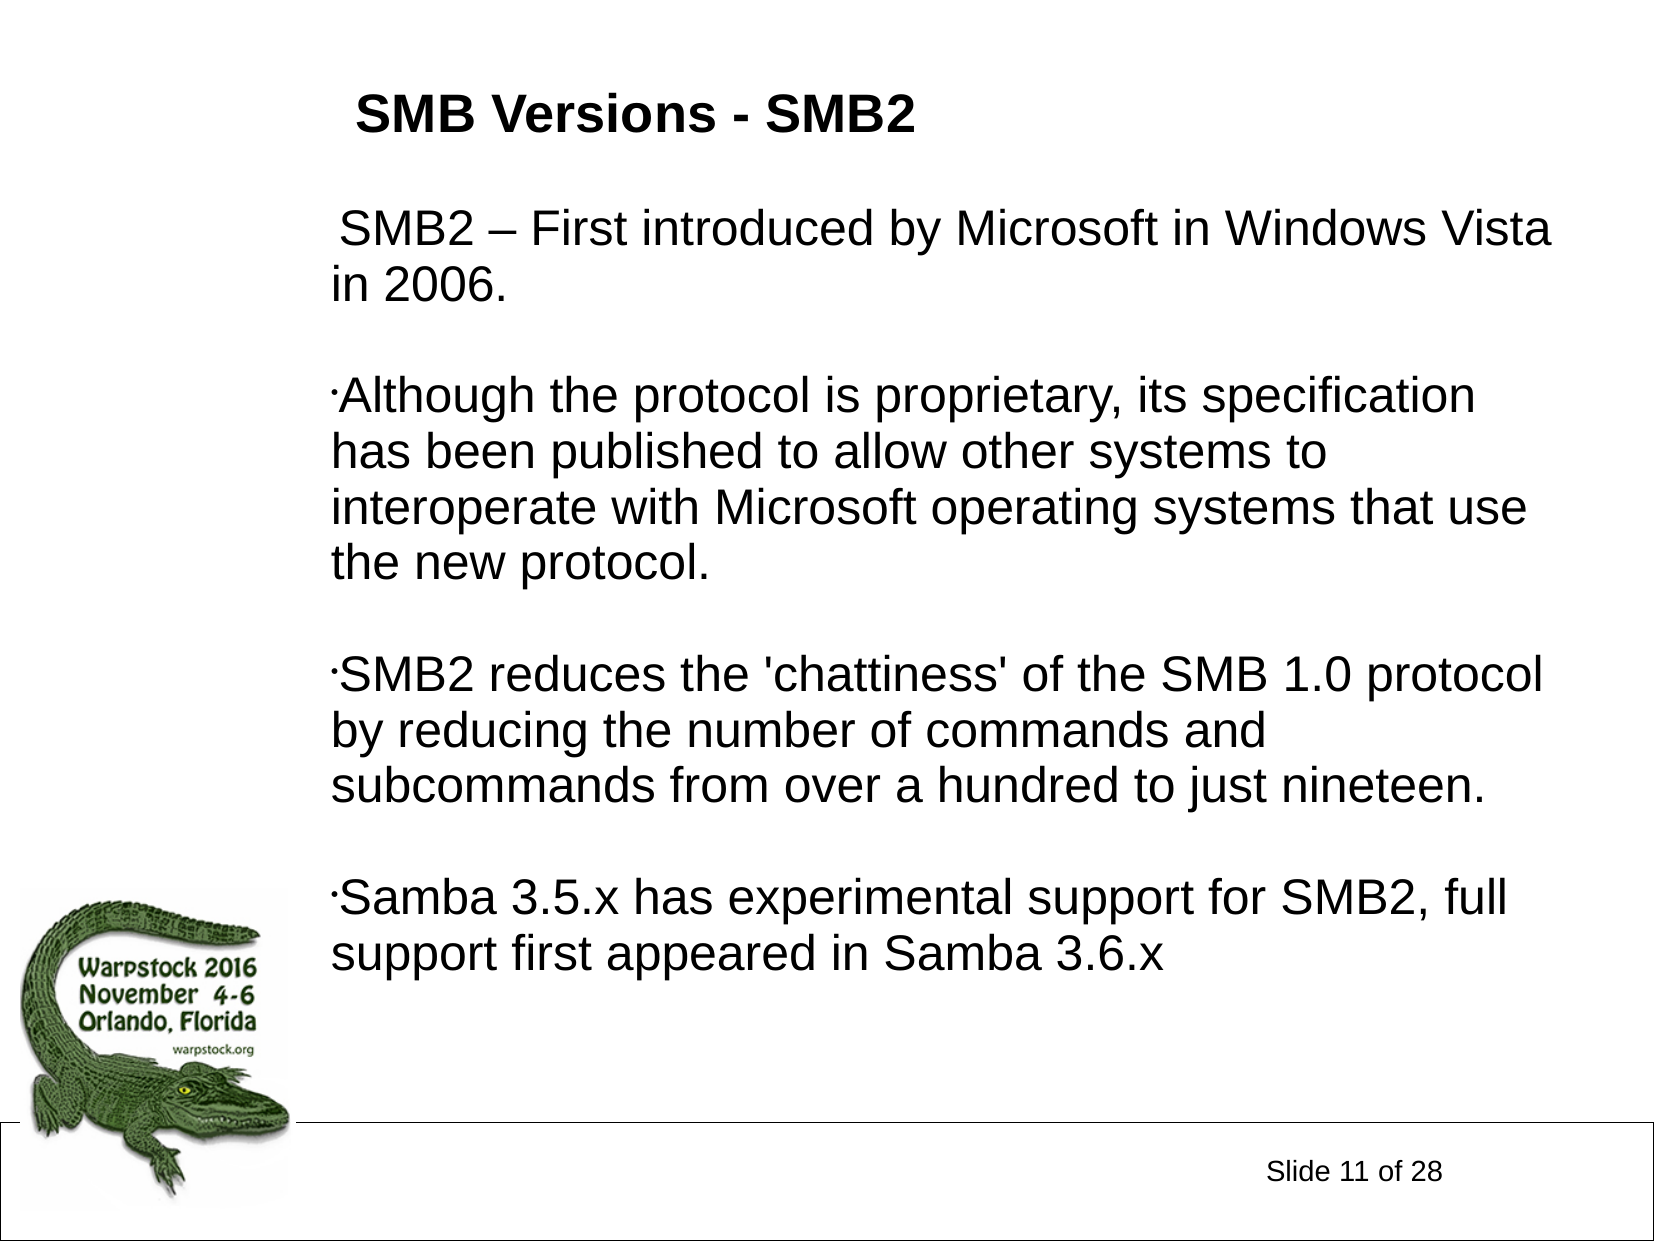

# SMB Versions - SMB2
SMB2 – First introduced by Microsoft in Windows Vista in 2006.
Although the protocol is proprietary, its specification has been published to allow other systems to interoperate with Microsoft operating systems that use the new protocol.
SMB2 reduces the 'chattiness' of the SMB 1.0 protocol by reducing the number of commands and subcommands from over a hundred to just nineteen.
Samba 3.5.x has experimental support for SMB2, full support first appeared in Samba 3.6.x